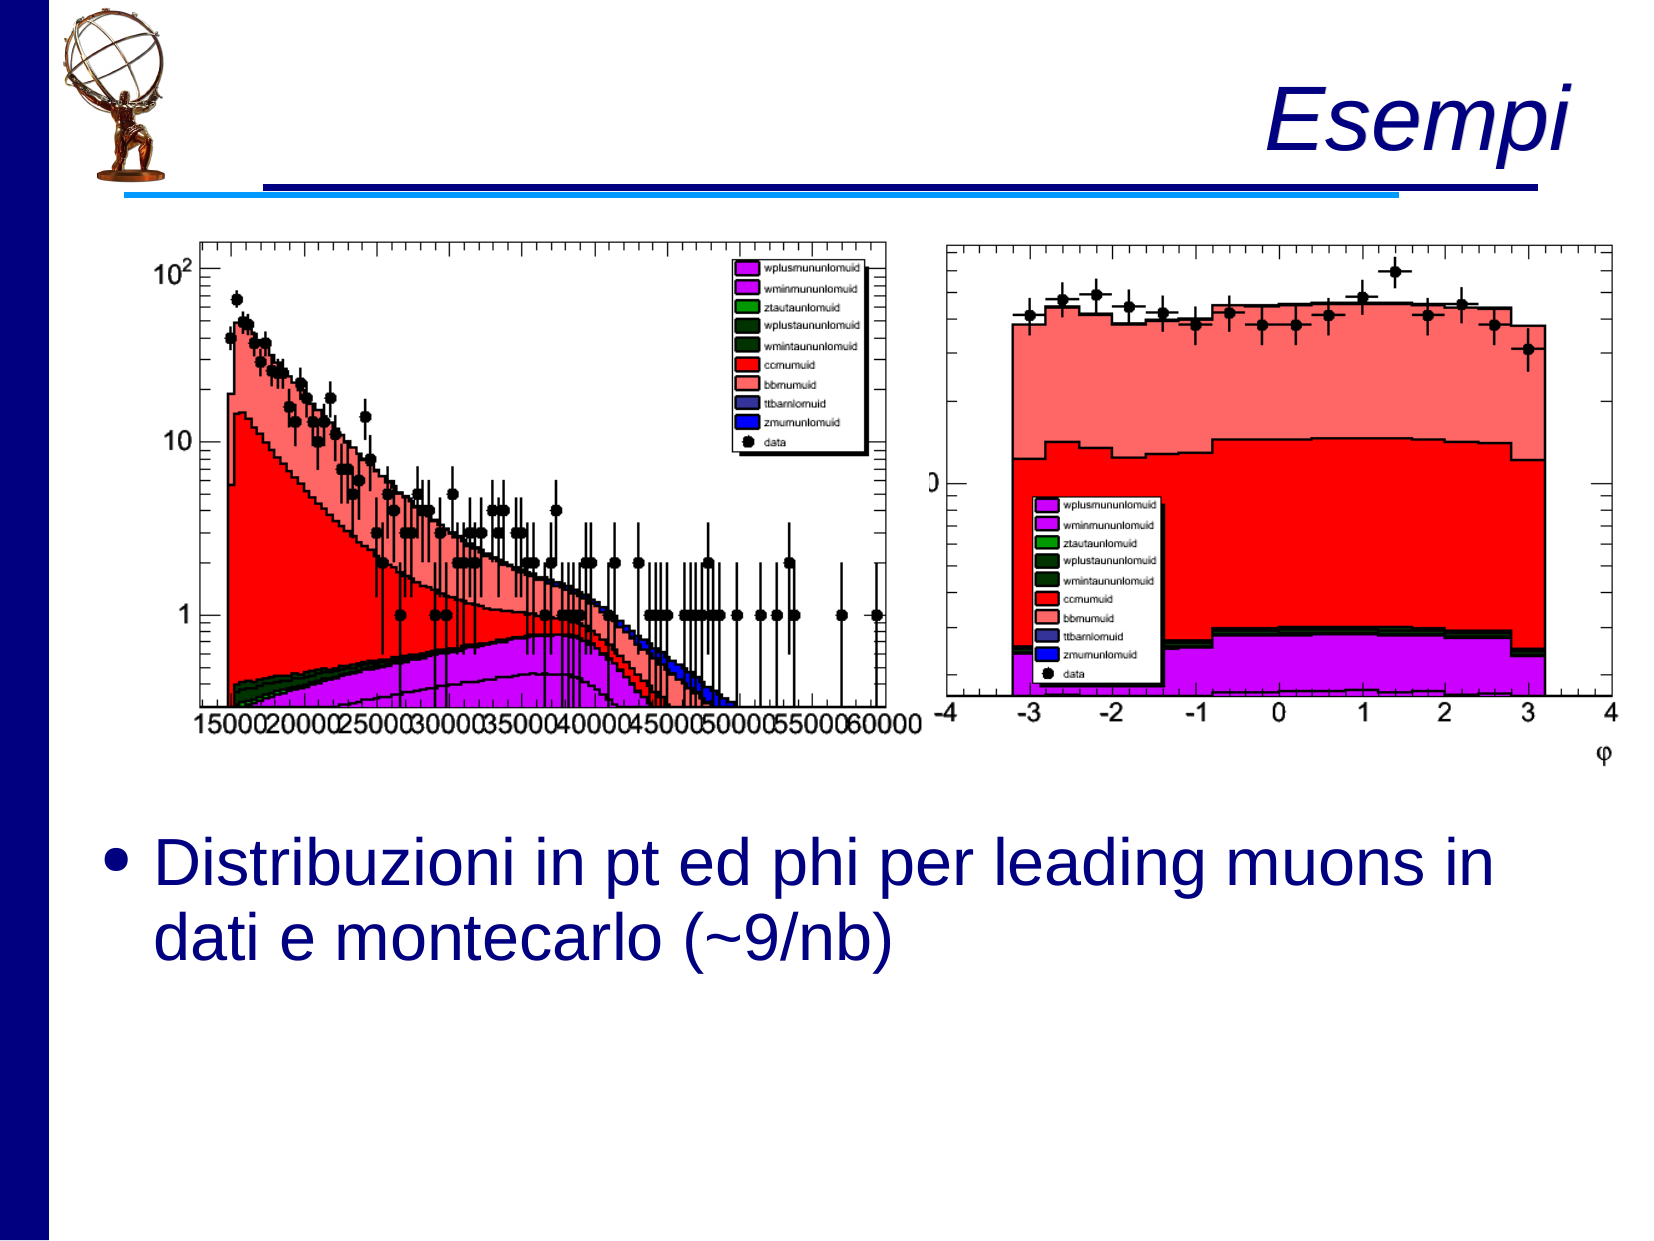

# Esempi
Distribuzioni in pt ed phi per leading muons in dati e montecarlo (~9/nb)